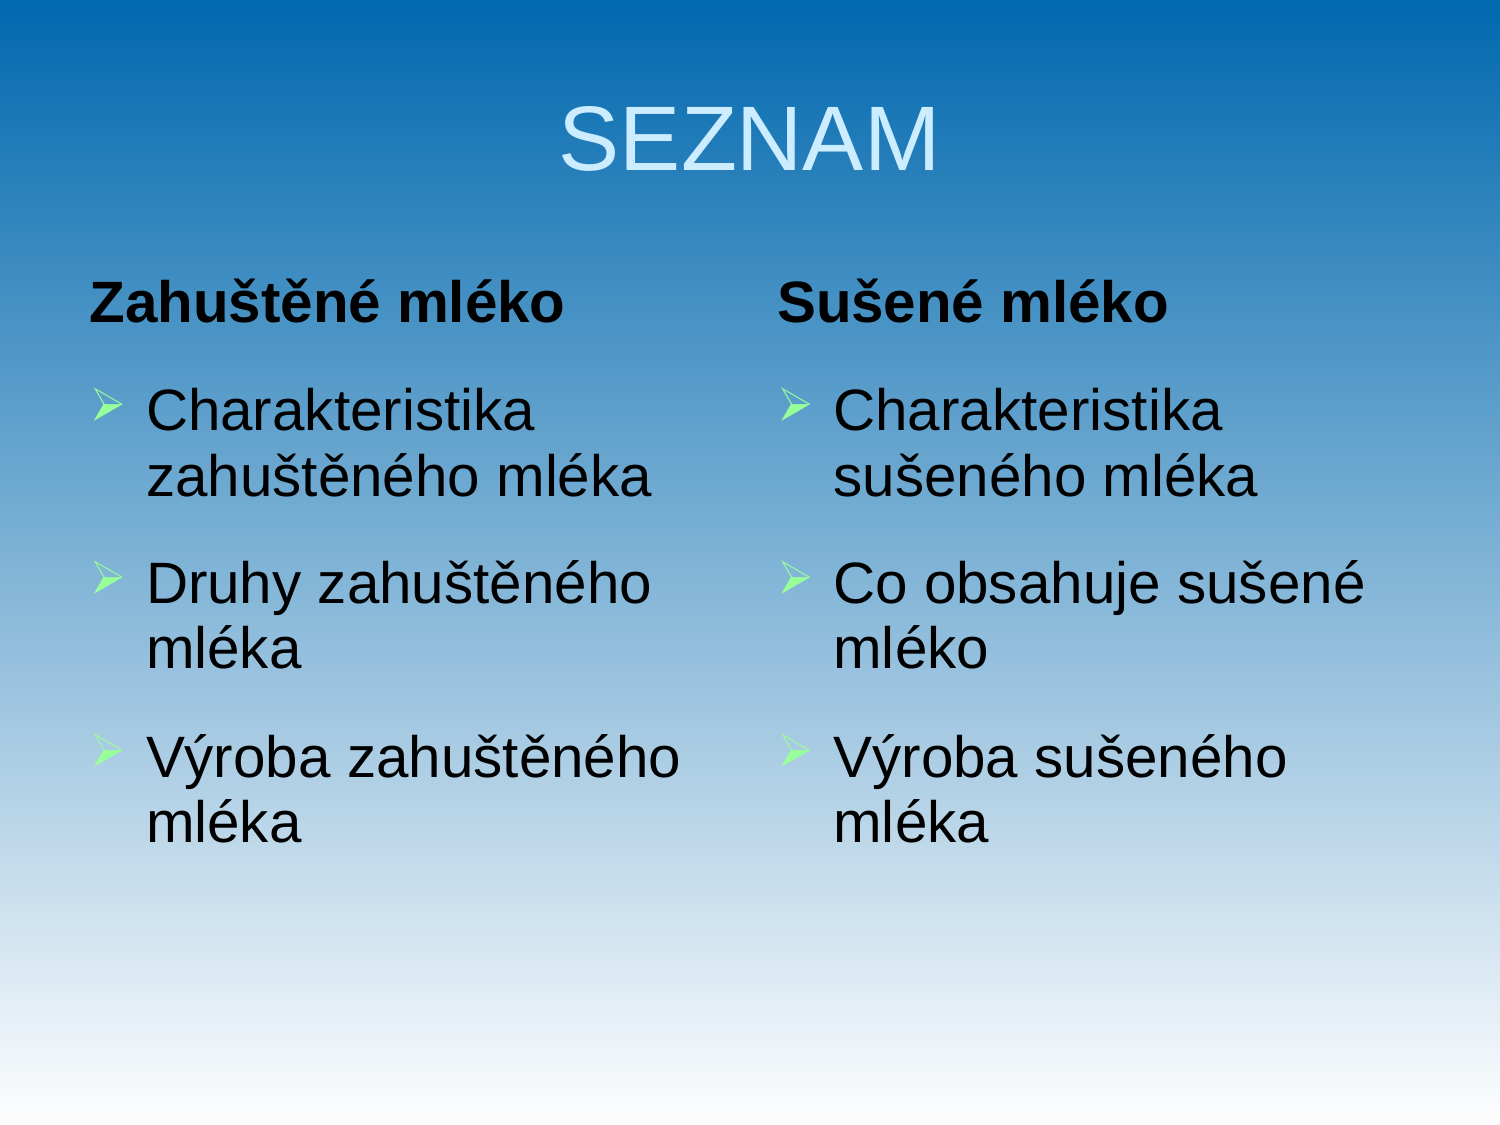

# SEZNAM
Zahuštěné mléko
Charakteristika zahuštěného mléka
Druhy zahuštěného mléka
Výroba zahuštěného mléka
Sušené mléko
Charakteristika sušeného mléka
Co obsahuje sušené mléko
Výroba sušeného mléka